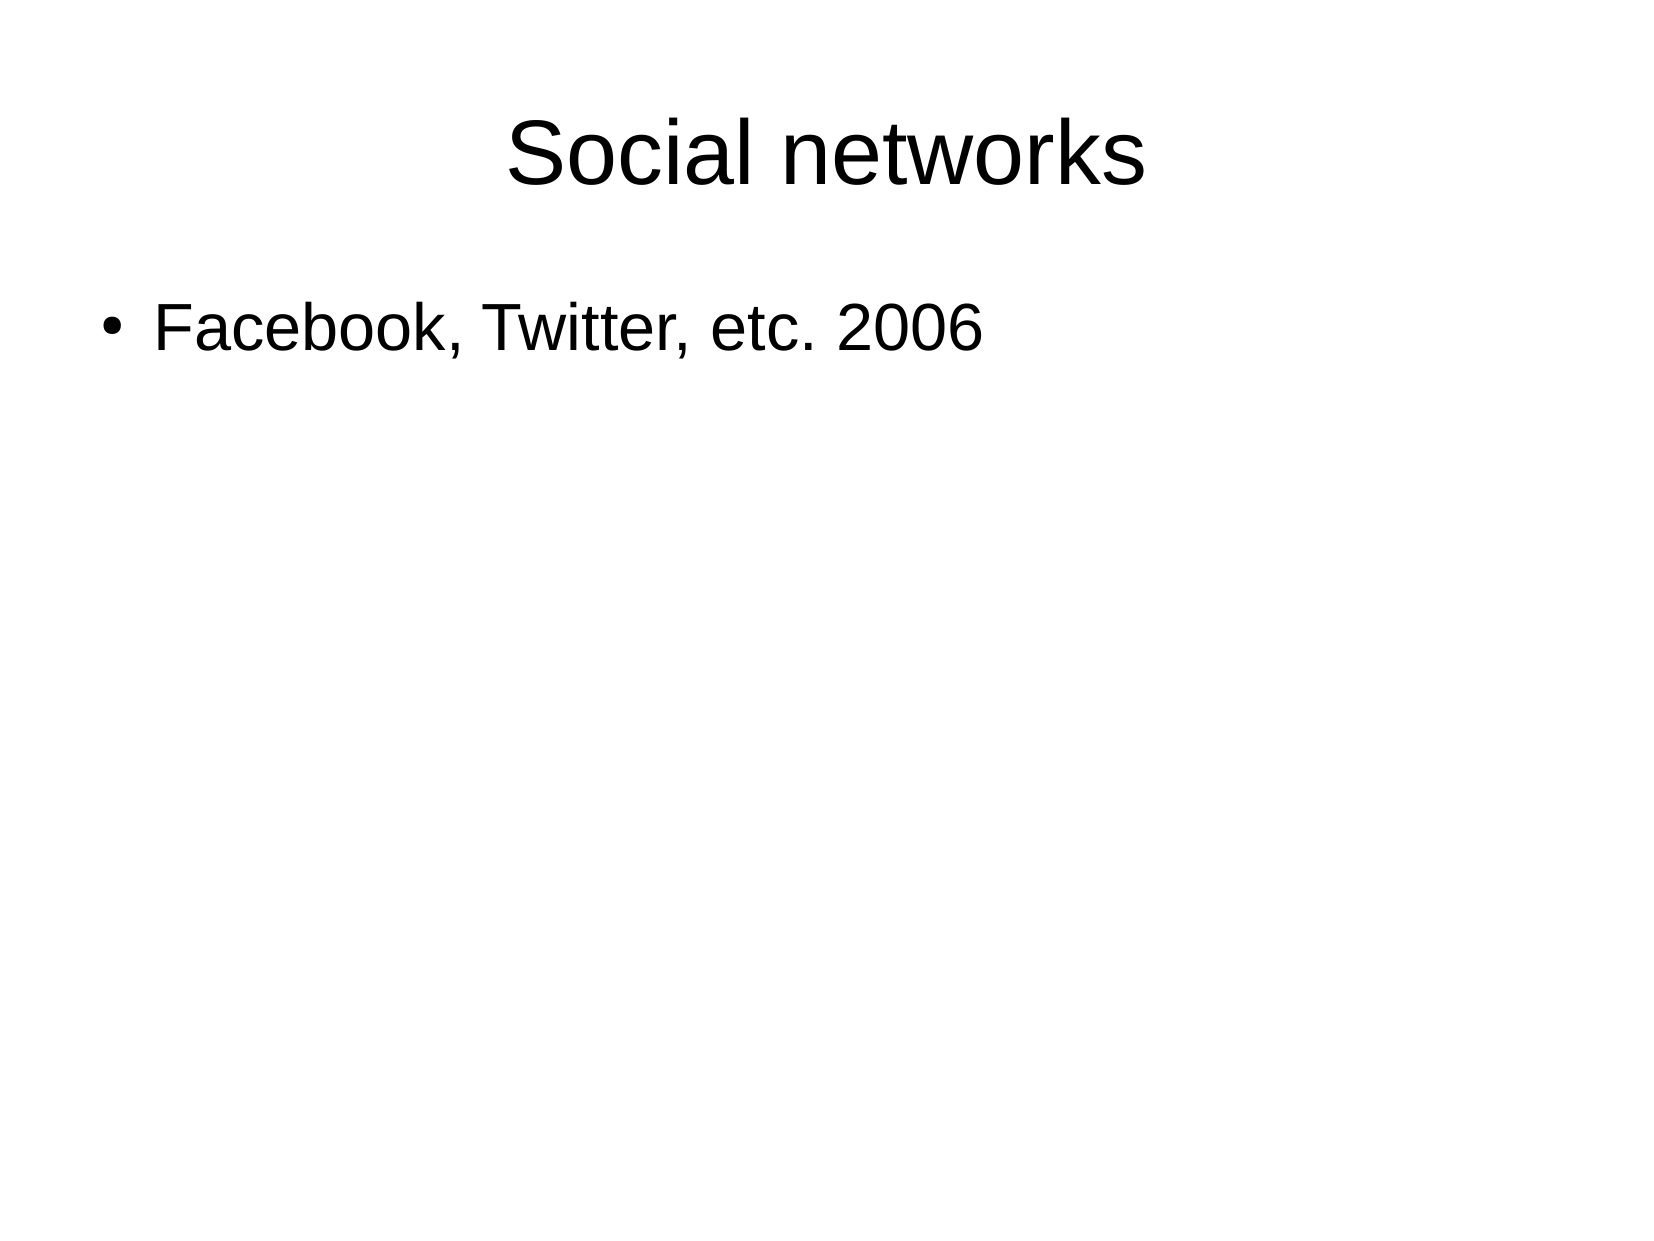

# Social networks
Facebook, Twitter, etc. 2006